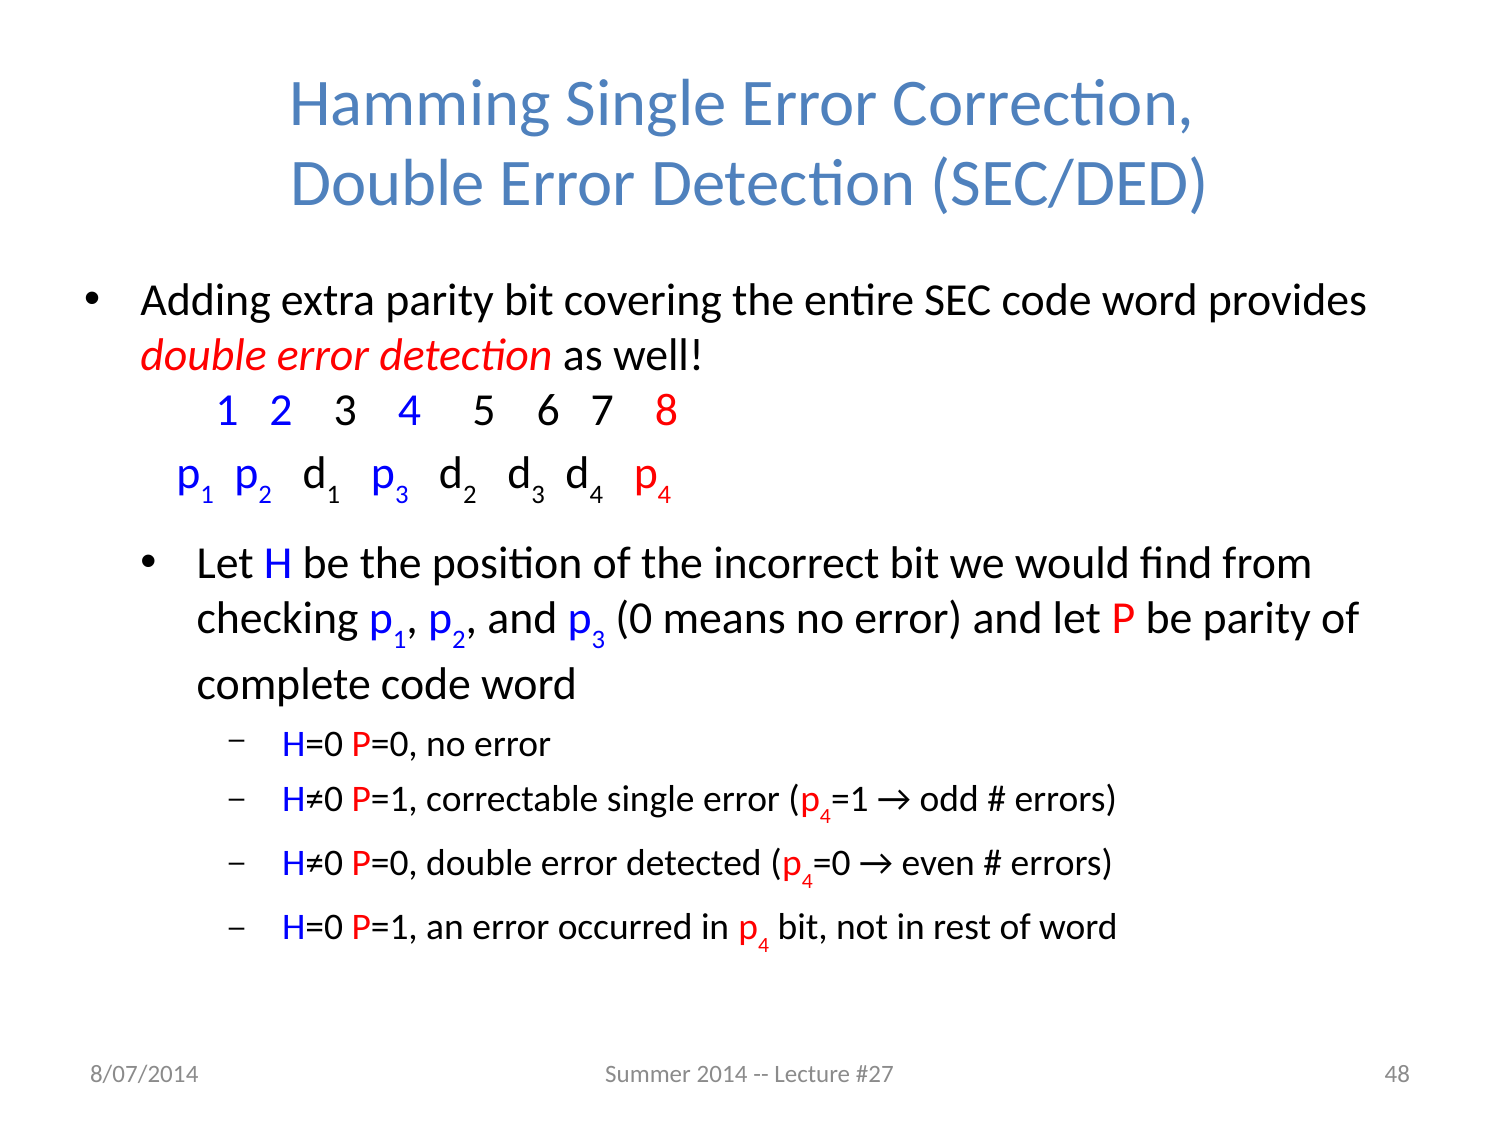

# Hamming Single Error Correction, Double Error Detection (SEC/DED)
Adding extra parity bit covering the entire SEC code word provides double error detection as well!
		1 2 3 4 5 6 7 8
 p1 p2 d1 p3 d2 d3 d4 p4
Let H be the position of the incorrect bit we would find from checking p1, p2, and p3 (0 means no error) and let P be parity of complete code word
H=0 P=0, no error
H≠0 P=1, correctable single error (p4=1 → odd # errors)
H≠0 P=0, double error detected (p4=0 → even # errors)
H=0 P=1, an error occurred in p4 bit, not in rest of word
8/07/2014
Summer 2014 -- Lecture #27